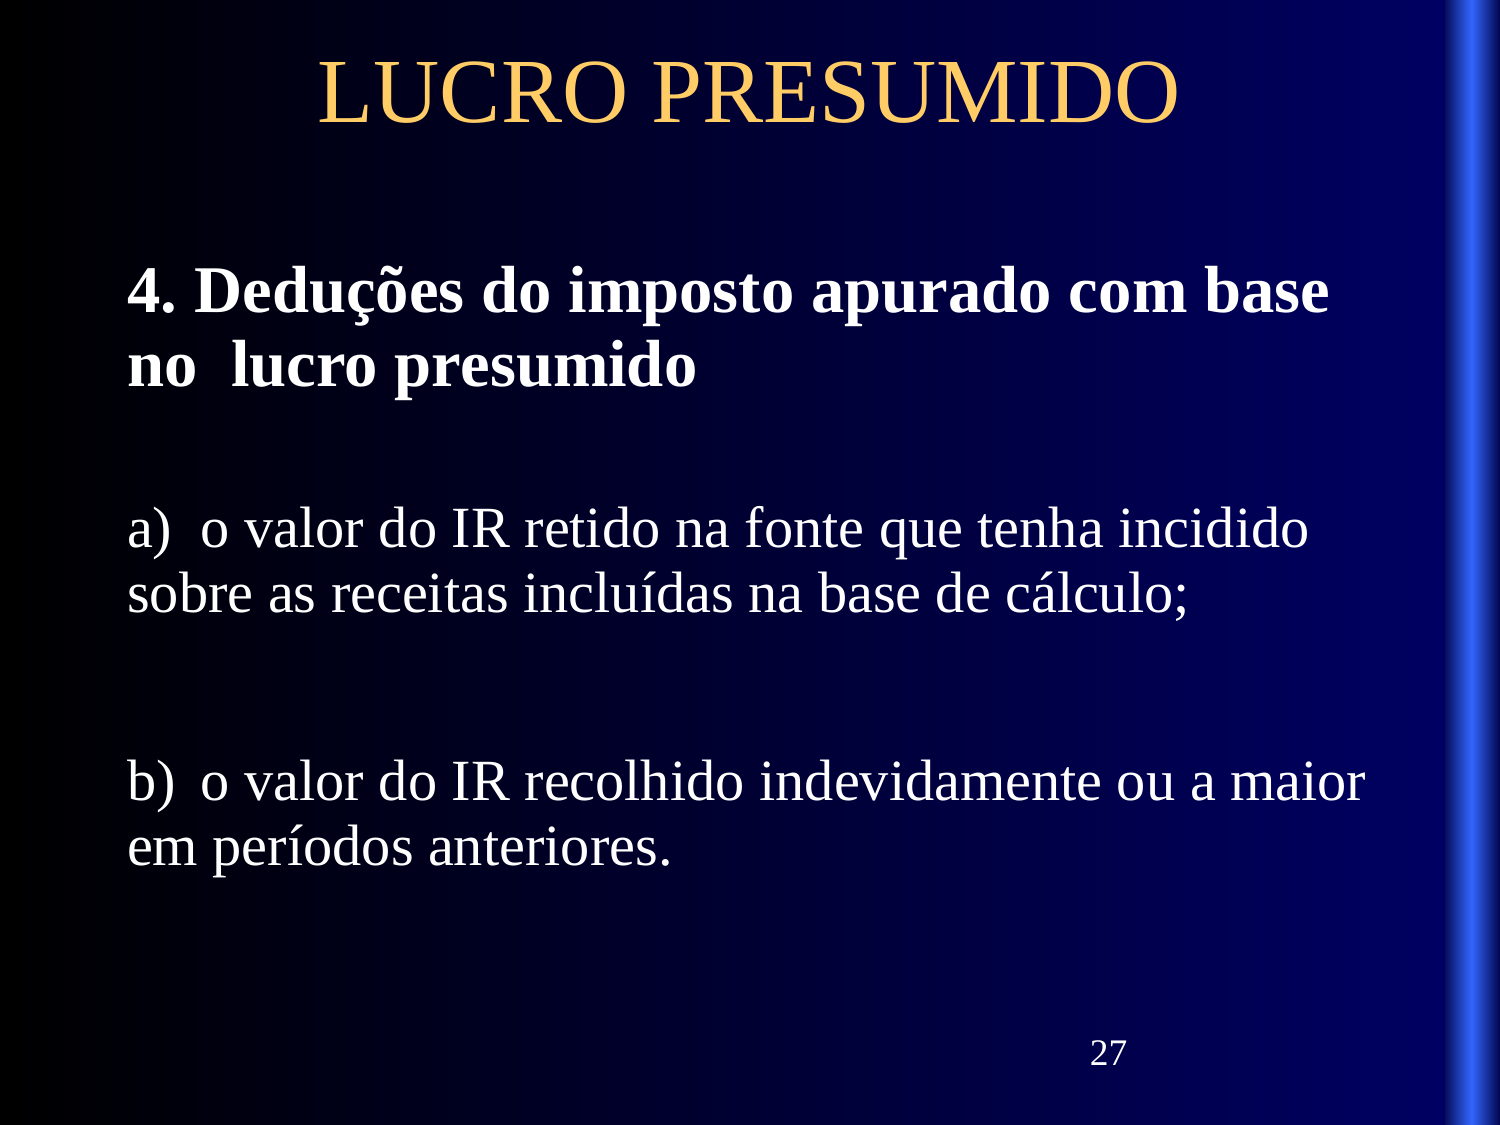

# LUCRO PRESUMIDO
4. Deduções do imposto apurado com base no lucro presumido
a)	o valor do IR retido na fonte que tenha incidido sobre as receitas incluídas na base de cálculo;
b)	o valor do IR recolhido indevidamente ou a maior em períodos anteriores.